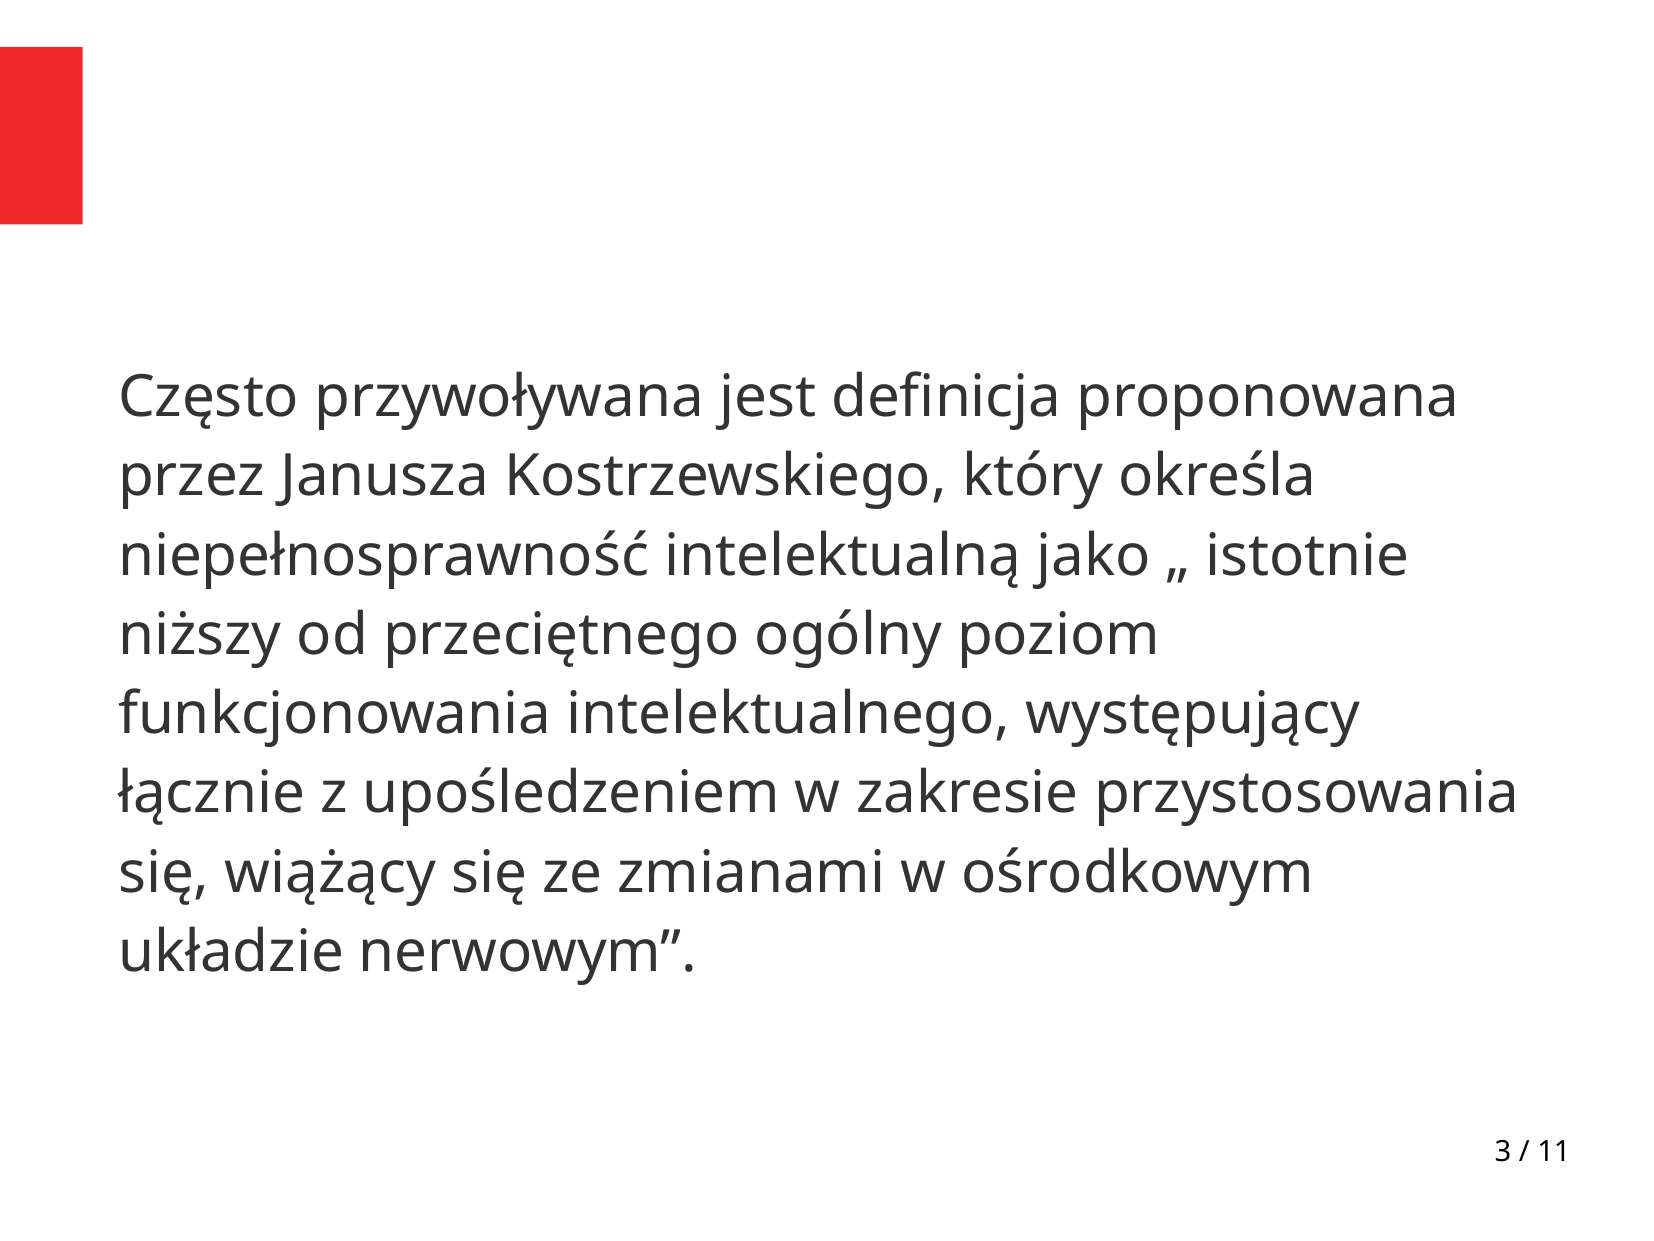

#
Często przywoływana jest definicja proponowana przez Janusza Kostrzewskiego, który określa niepełnosprawność intelektualną jako „ istotnie niższy od przeciętnego ogólny poziom funkcjonowania intelektualnego, występujący łącznie z upośledzeniem w zakresie przystosowania się, wiążący się ze zmianami w ośrodkowym układzie nerwowym”.
3